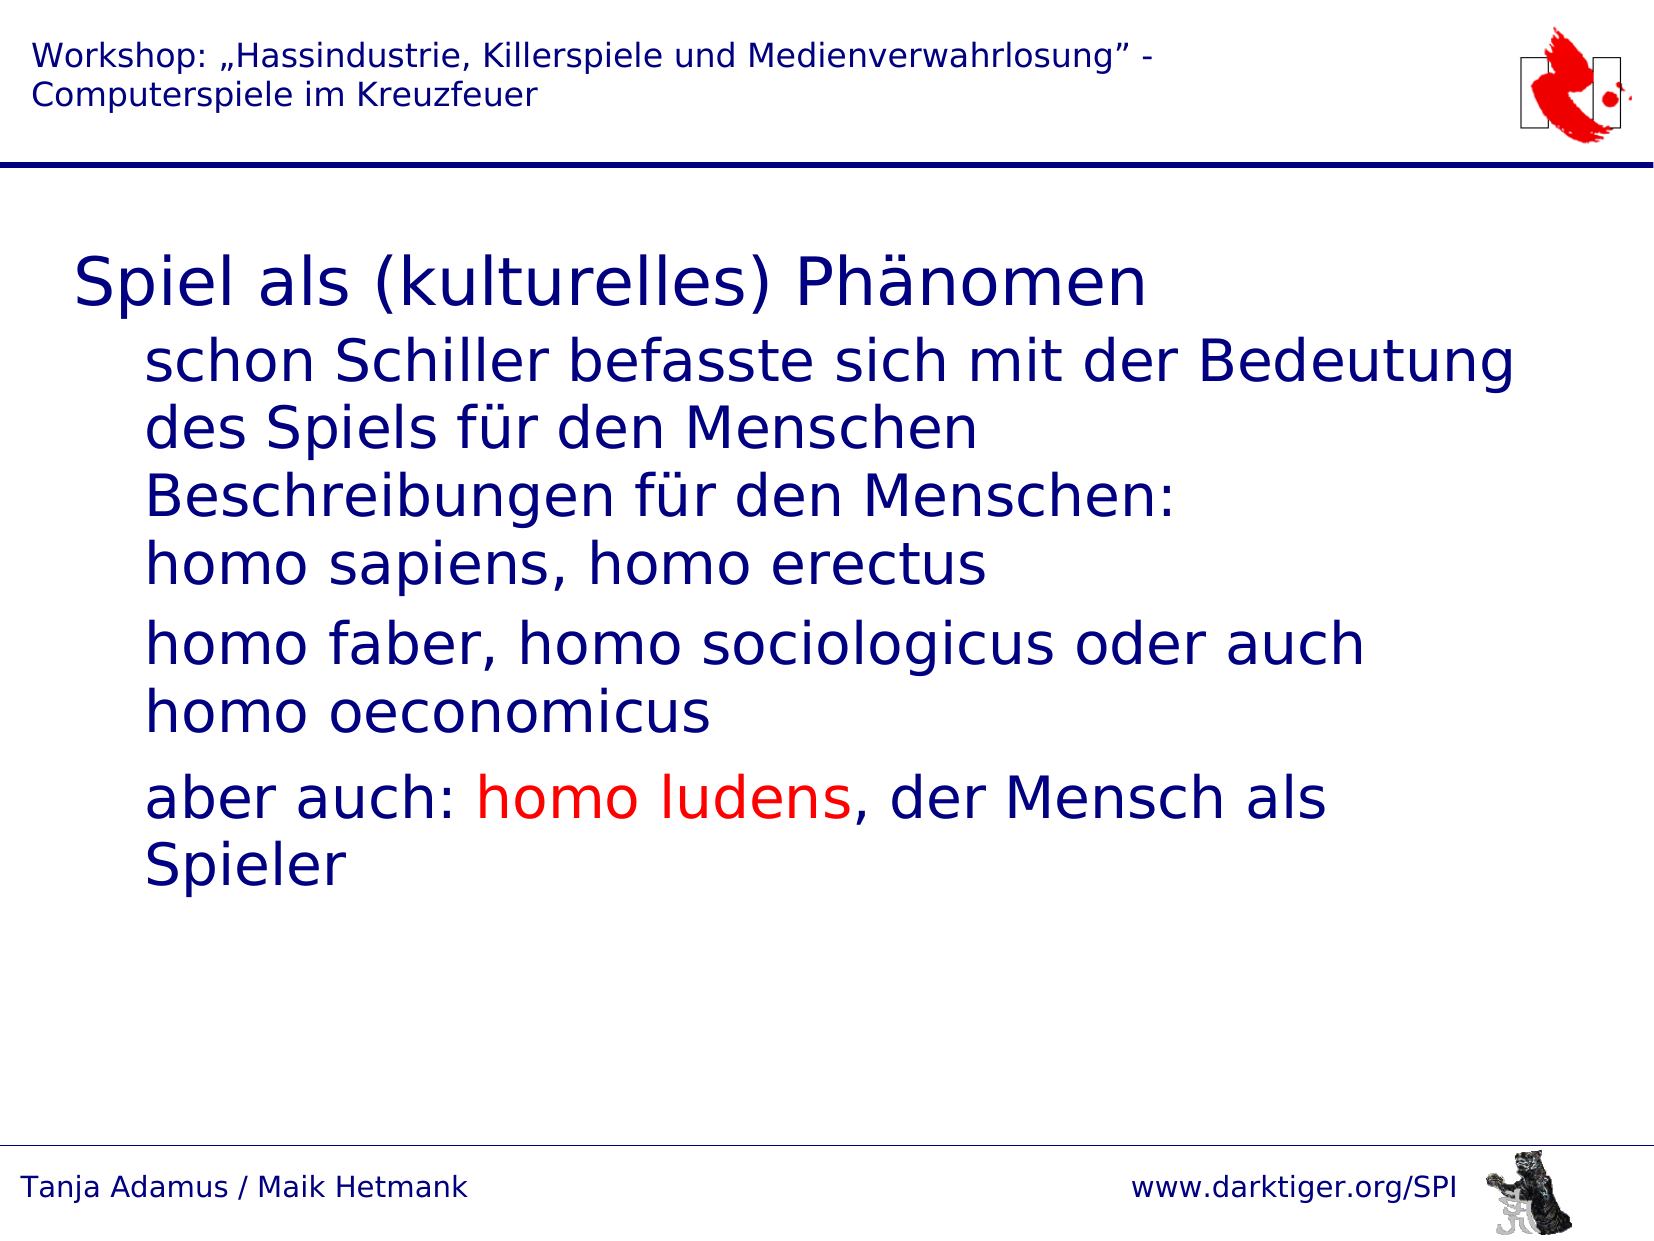

Workshop: „Hassindustrie, Killerspiele und Medienverwahrlosung” - Computerspiele im Kreuzfeuer
Spiel als (kulturelles) Phänomen
schon Schiller befasste sich mit der Bedeutung des Spiels für den Menschen
Beschreibungen für den Menschen:
homo sapiens, homo erectus
homo faber, homo sociologicus oder auch homo oeconomicus
aber auch: homo ludens, der Mensch als Spieler